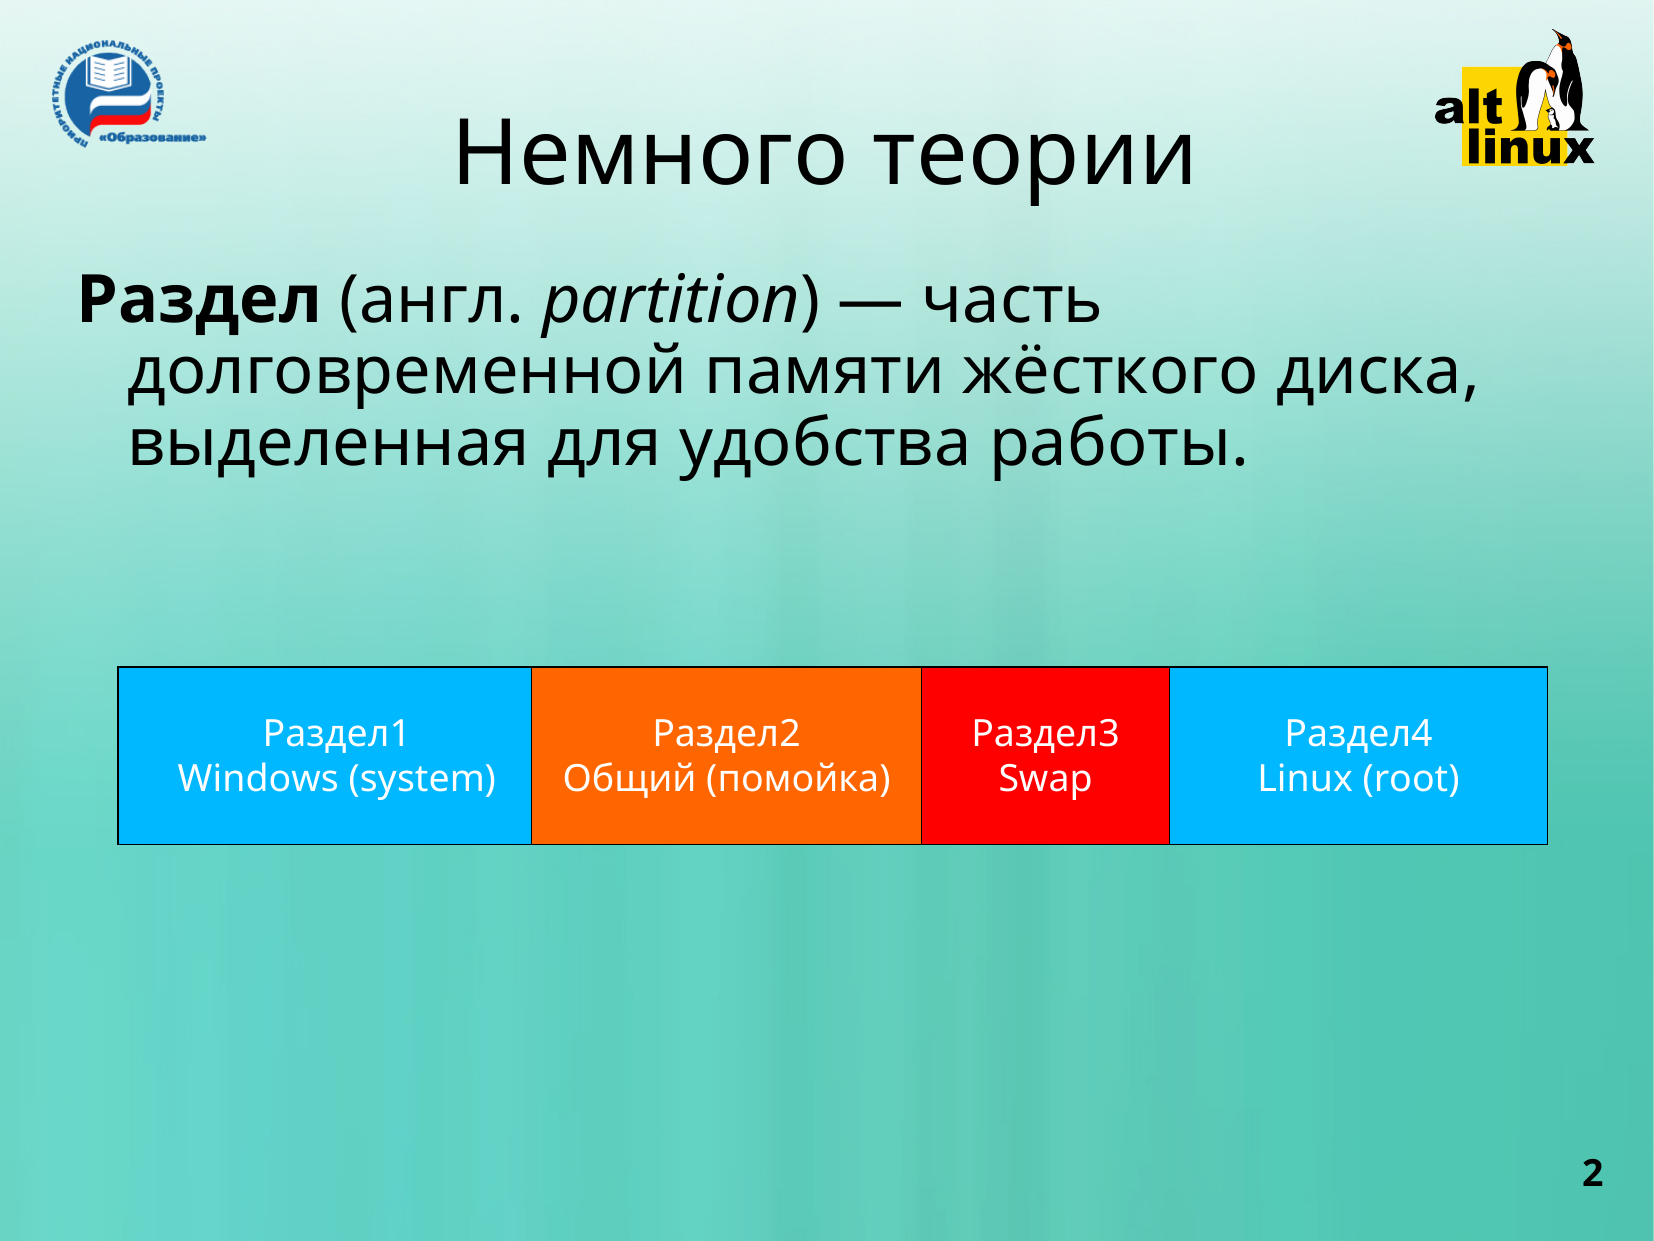

# Немного теории
Раздел (англ. partition) — часть долговременной памяти жёсткого диска, выделенная для удобства работы.
Раздел1
Windows (system)
Раздел2
Общий (помойка)
Раздел3
Swap
Раздел4
Linux (root)